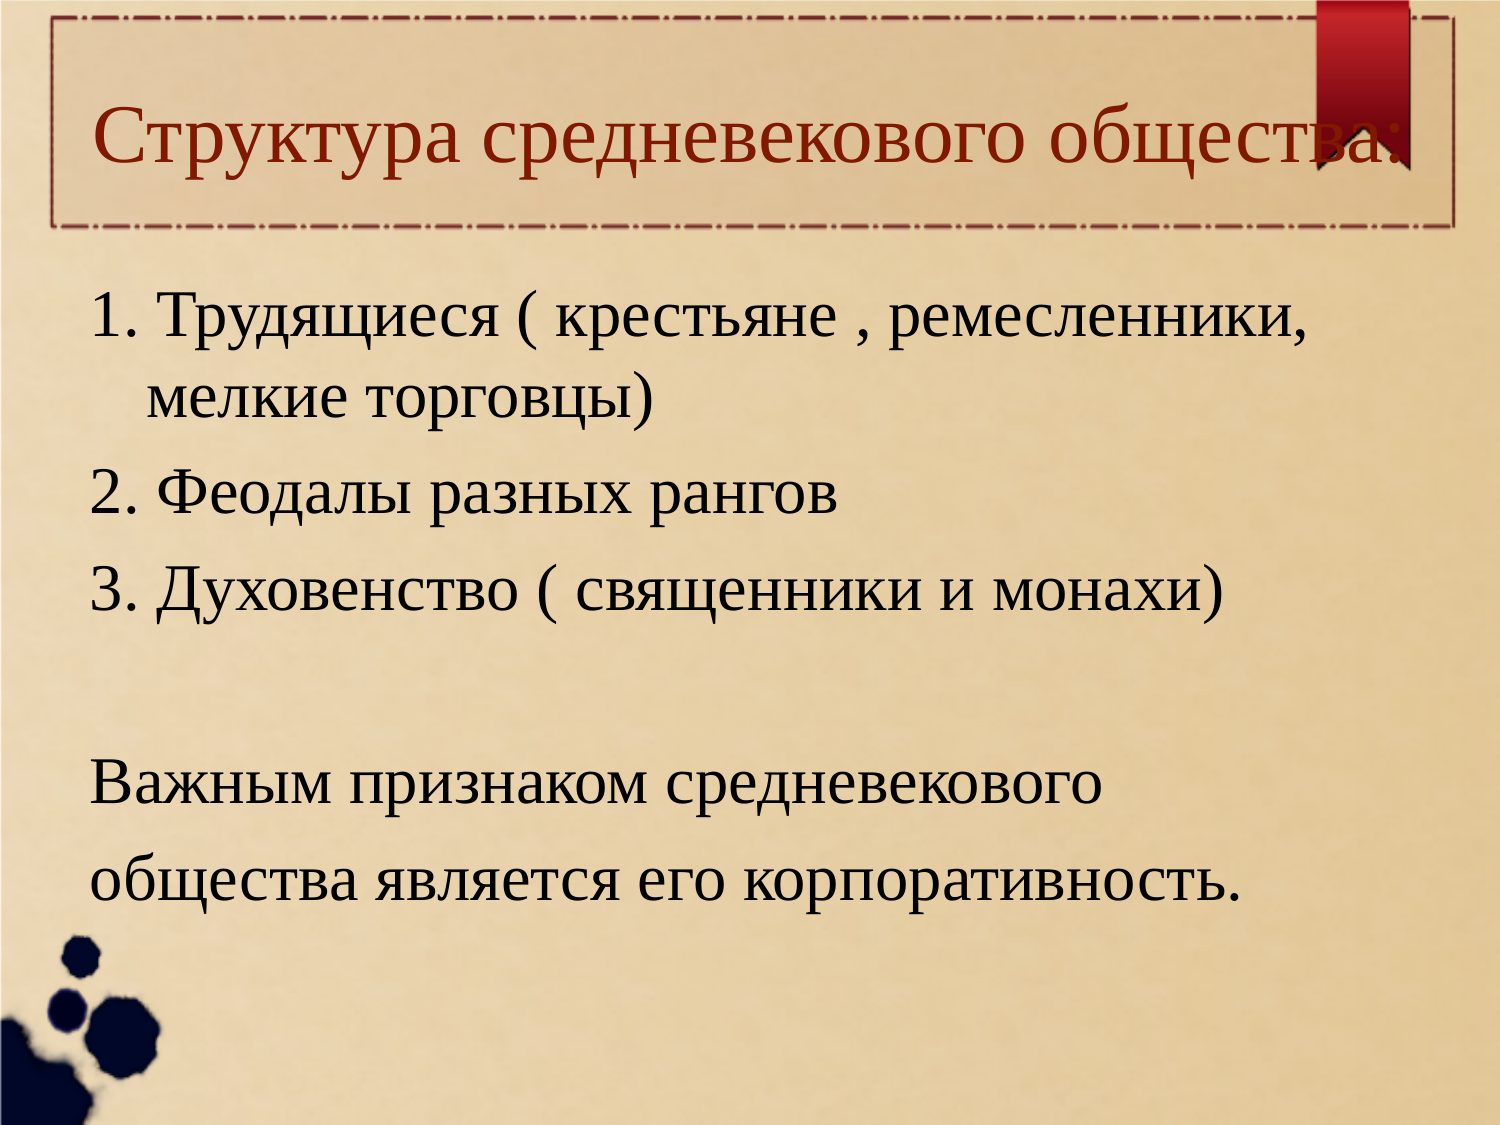

# Структура средневекового общества:
1. Трудящиеся ( крестьяне , ремесленники, мелкие торговцы)
2. Феодалы разных рангов
3. Духовенство ( священники и монахи)
Важным признаком средневекового
общества является его корпоративность.